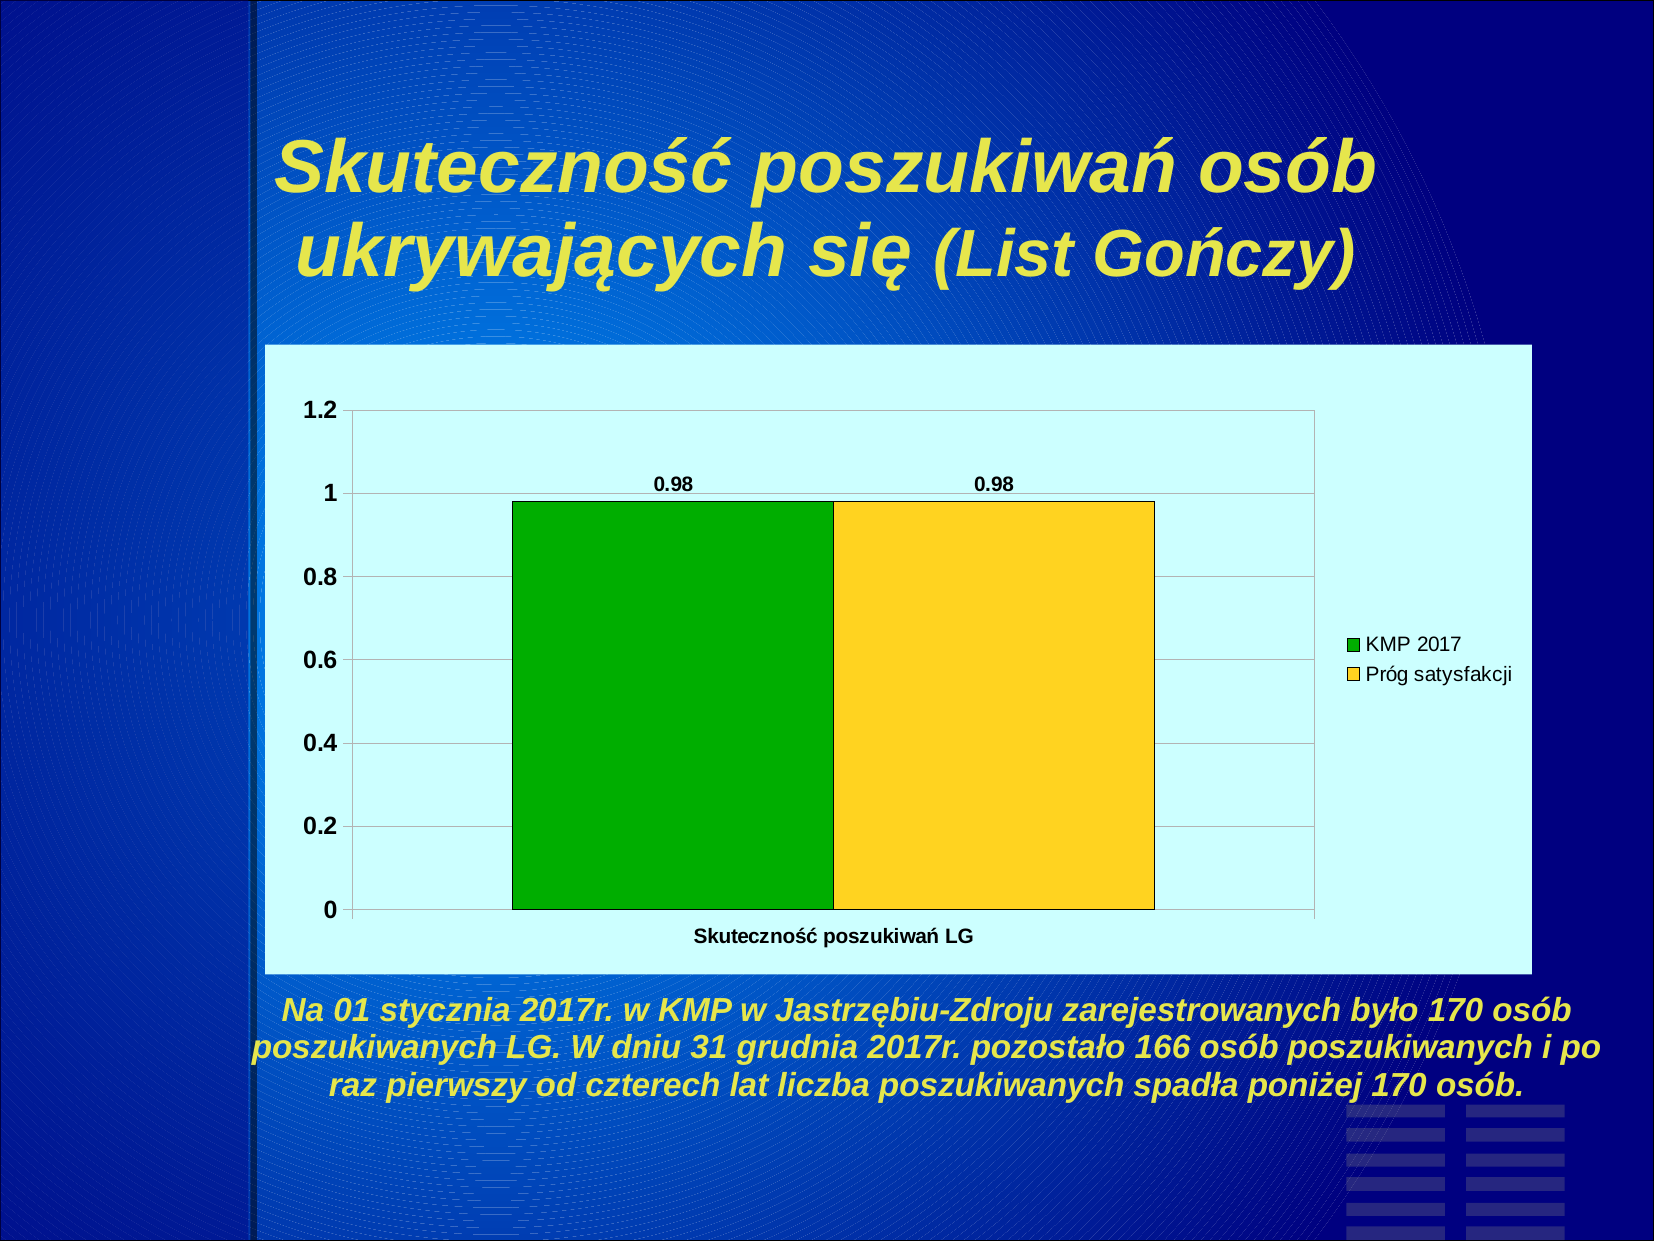

# Skuteczność poszukiwań osób ukrywających się (List Gończy)
### Chart
| Category | KMP 2017 | Próg satysfakcji |
|---|---|---|
| Skuteczność poszukiwań LG | 0.98 | 0.98 |Na 01 stycznia 2017r. w KMP w Jastrzębiu-Zdroju zarejestrowanych było 170 osób poszukiwanych LG. W dniu 31 grudnia 2017r. pozostało 166 osób poszukiwanych i po raz pierwszy od czterech lat liczba poszukiwanych spadła poniżej 170 osób.